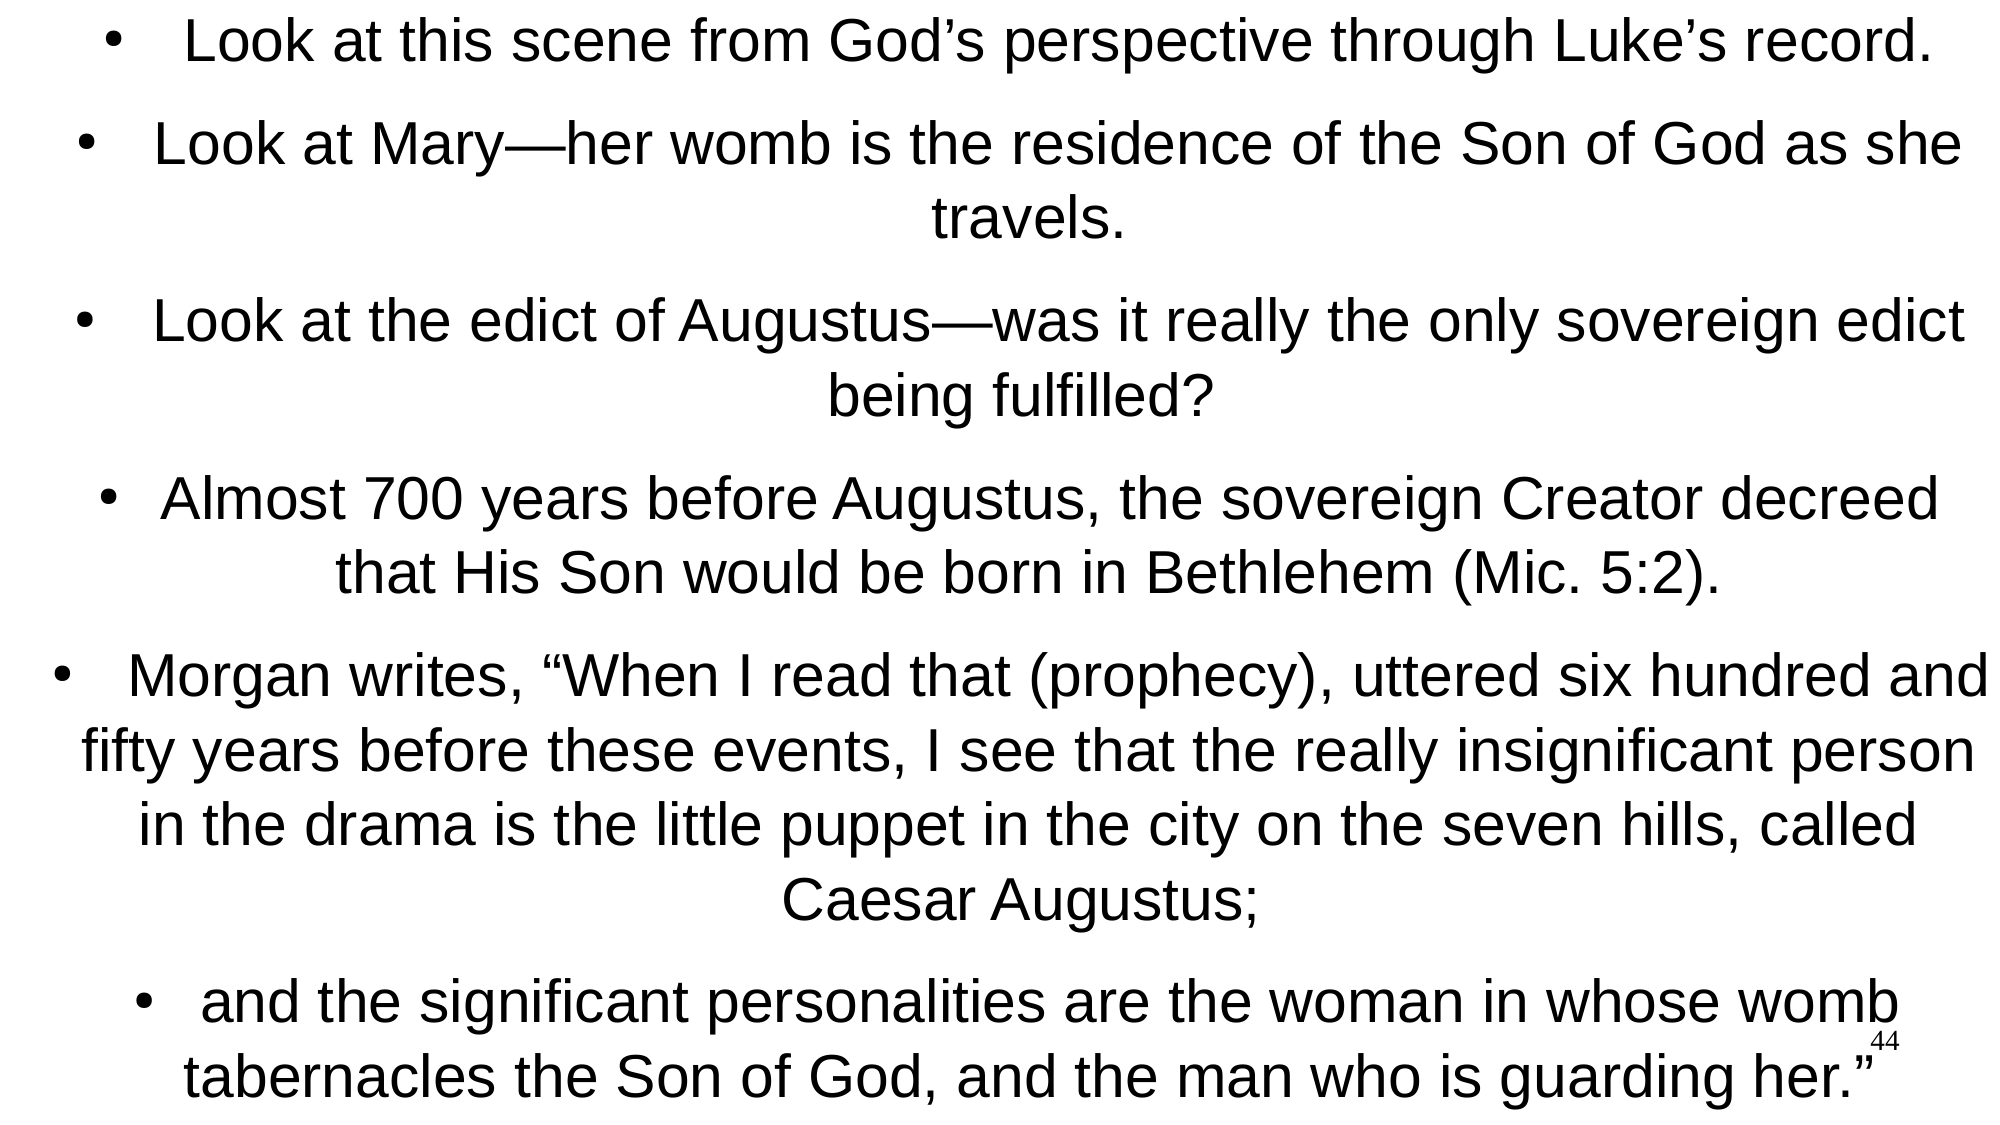

# Look at this scene from God’s perspective through Luke’s record.
 Look at Mary—her womb is the residence of the Son of God as she travels.
 Look at the edict of Augustus—was it really the only sovereign edict being fulfilled?
Almost 700 years before Augustus, the sovereign Creator decreed that His Son would be born in Bethlehem (Mic. 5:2).
 Morgan writes, “When I read that (prophecy), uttered six hundred and fifty years before these events, I see that the really insignificant person in the drama is the little puppet in the city on the seven hills, called Caesar Augustus;
and the significant personalities are the woman in whose womb tabernacles the Son of God, and the man who is guarding her.”
44